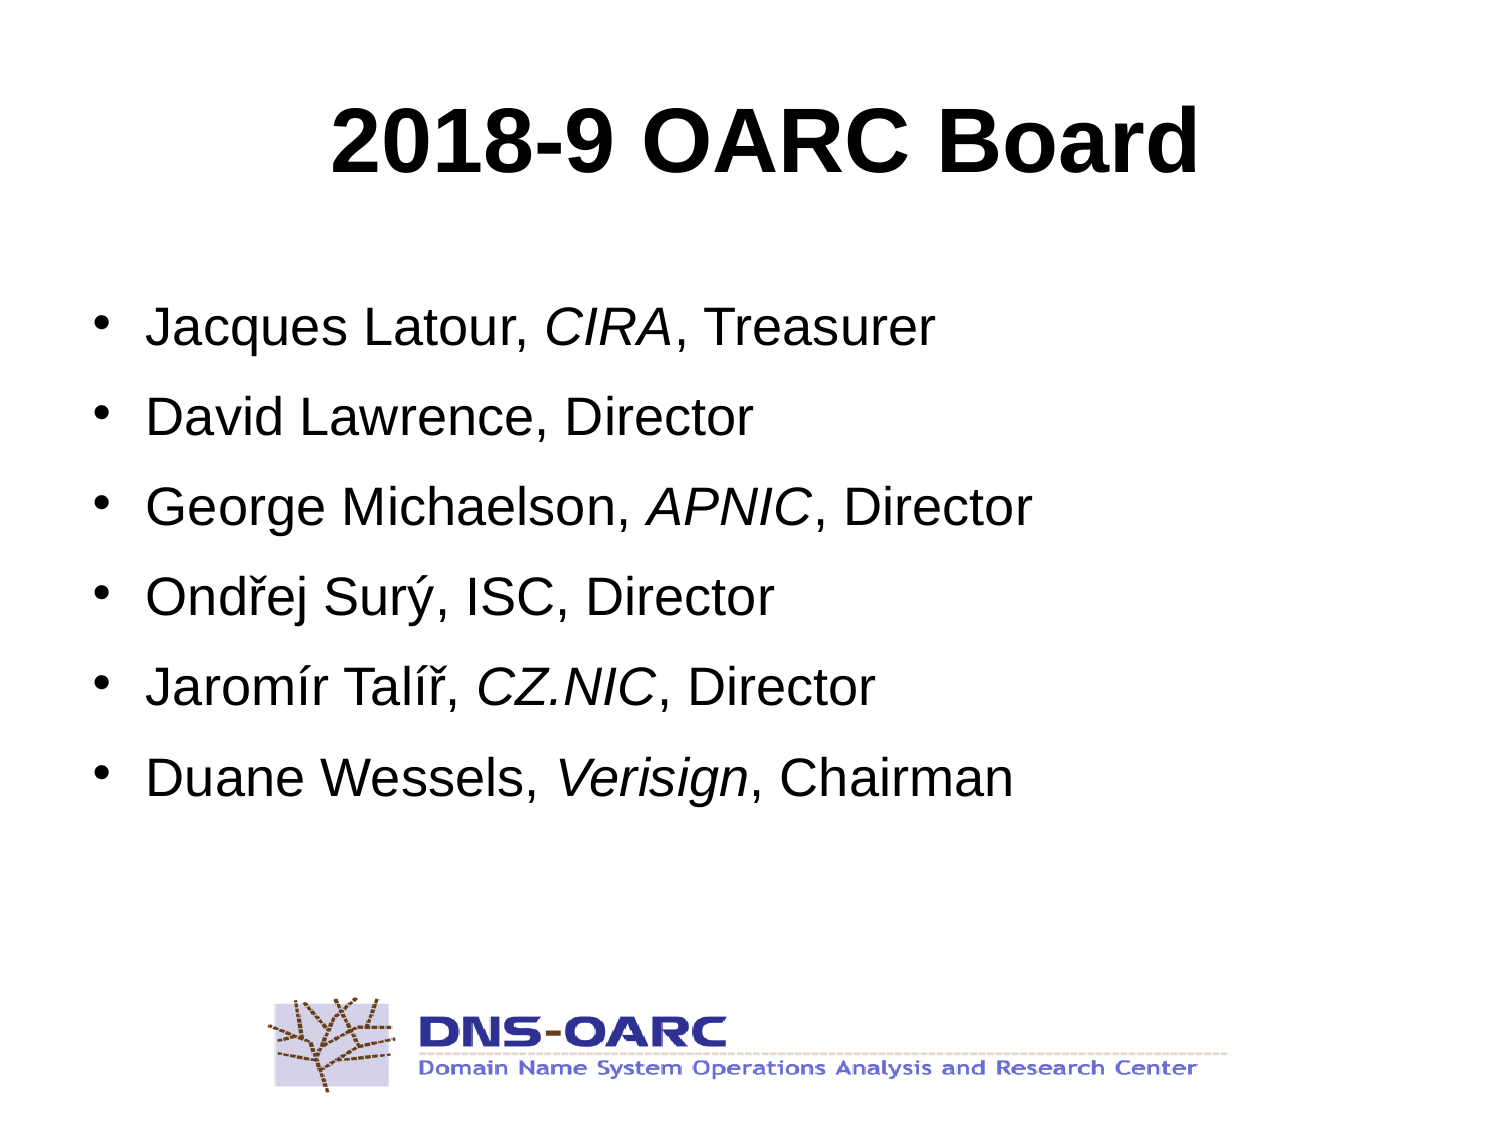

# 2018-9 OARC Board
Jacques Latour, CIRA, Treasurer
David Lawrence, Director
George Michaelson, APNIC, Director
Ondřej Surý, ISC, Director
Jaromír Talíř, CZ.NIC, Director
Duane Wessels, Verisign, Chairman